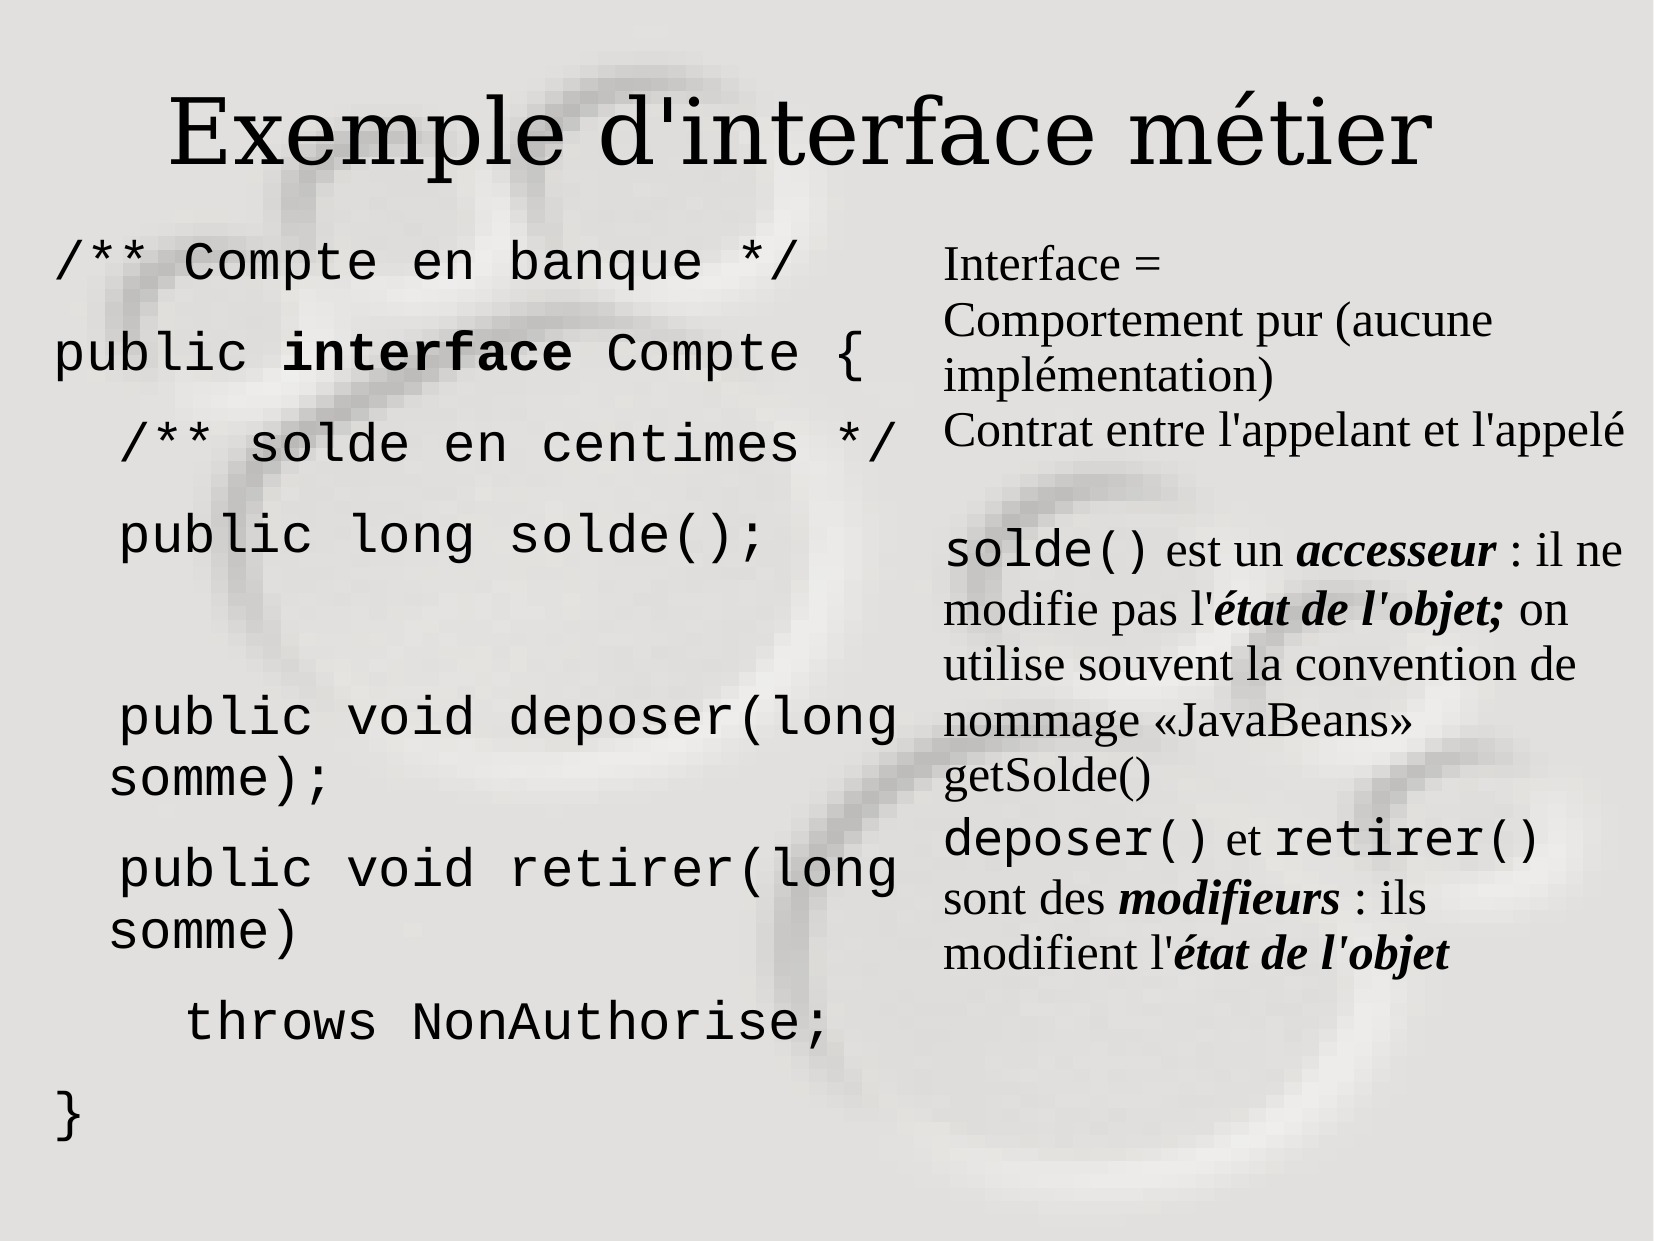

# Exemple d'interface métier
/** Compte en banque */
public interface Compte {
 /** solde en centimes */
 public long solde();
 public void deposer(long somme);
 public void retirer(long somme)
 throws NonAuthorise;
}
Interface =
Comportement pur (aucune implémentation)
Contrat entre l'appelant et l'appelé
solde() est un accesseur : il ne modifie pas l'état de l'objet; on utilise souvent la convention de nommage «JavaBeans» getSolde()
deposer() et retirer() sont des modifieurs : ils modifient l'état de l'objet